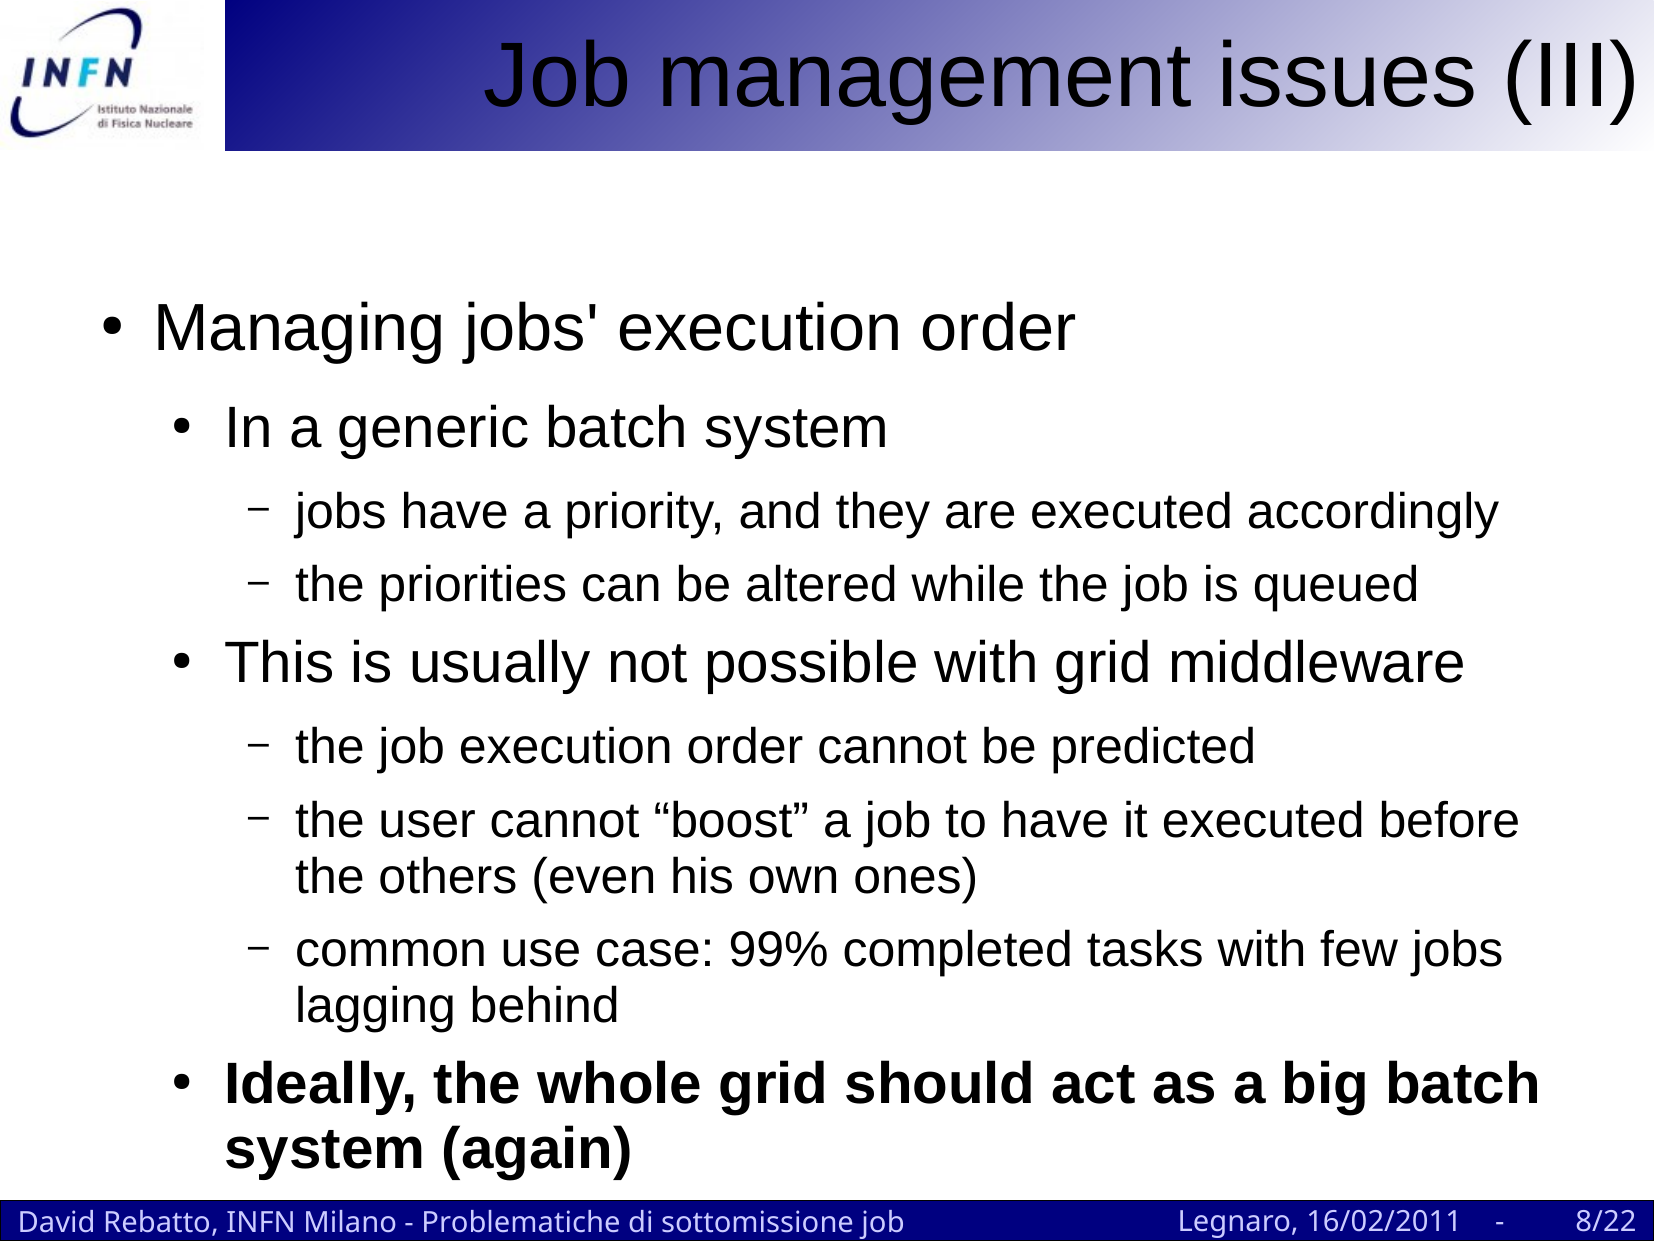

# Job management issues (III)
Managing jobs' execution order
In a generic batch system
jobs have a priority, and they are executed accordingly
the priorities can be altered while the job is queued
This is usually not possible with grid middleware
the job execution order cannot be predicted
the user cannot “boost” a job to have it executed before the others (even his own ones)
common use case: 99% completed tasks with few jobs lagging behind
Ideally, the whole grid should act as a big batch system (again)
Legnaro, 16/02/2011
8
David Rebatto, INFN Milano - Problematiche di sottomissione job